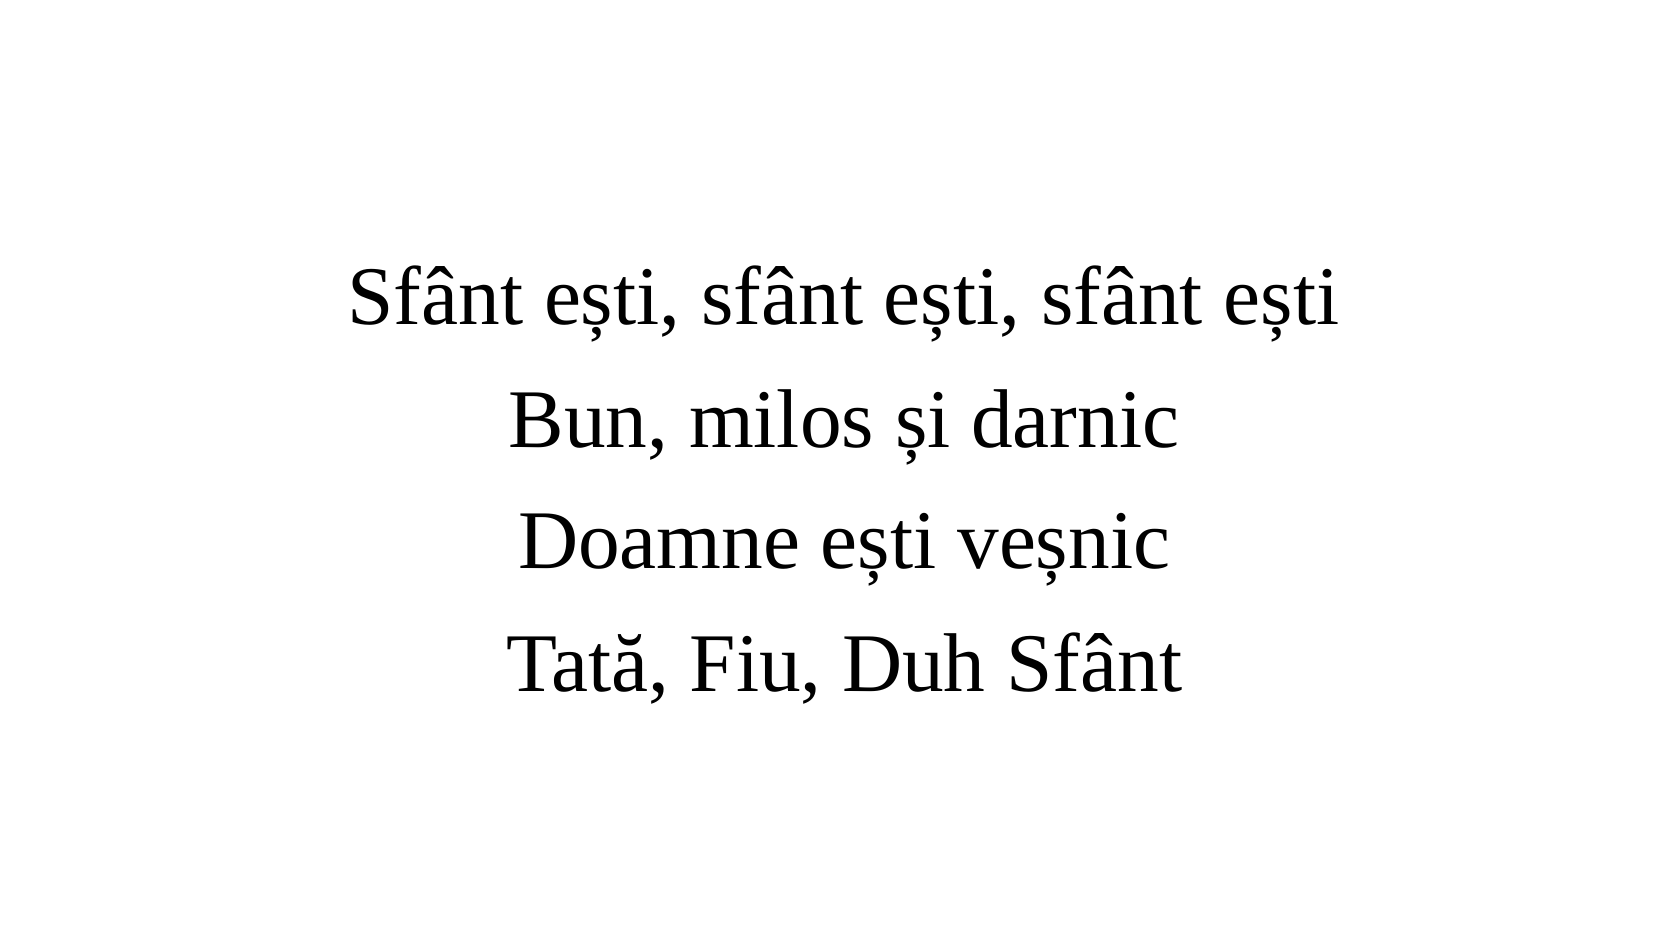

# Sfânt ești, sfânt ești, sfânt ești
Bun, milos și darnic
Doamne ești veșnic
Tată, Fiu, Duh Sfânt